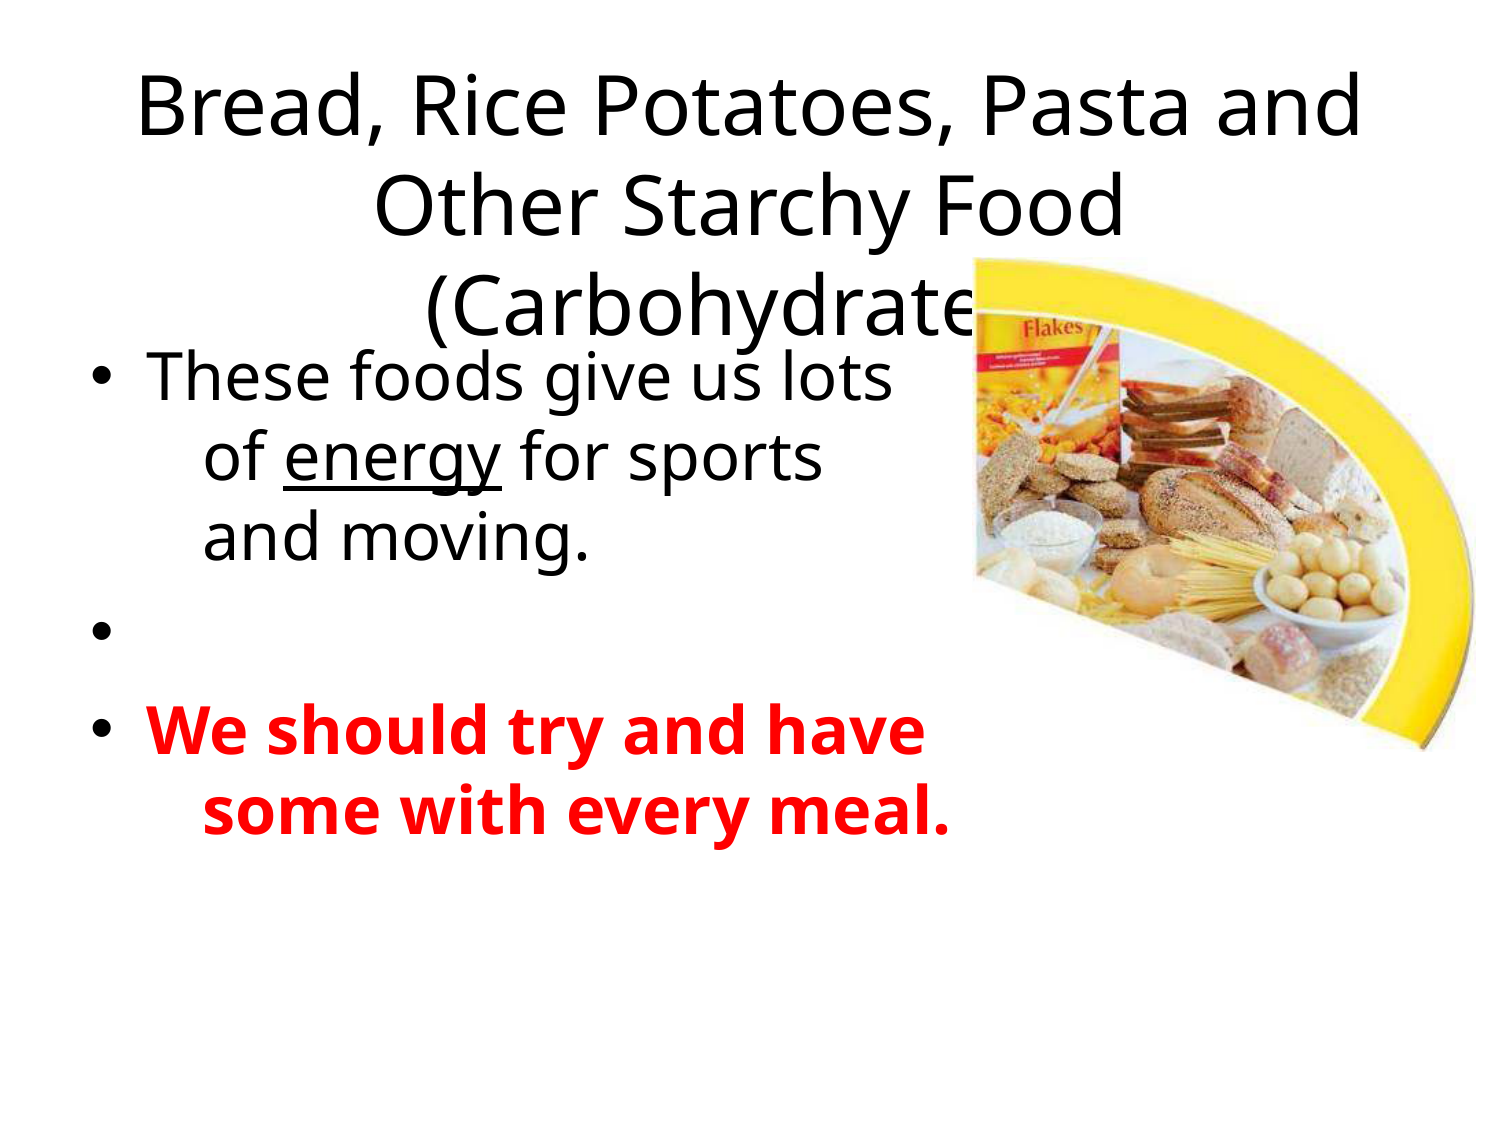

# Bread, Rice Potatoes, Pasta and Other Starchy Food (Carbohydrates).
These foods give us lots of energy for sports and moving.
We should try and have some with every meal.